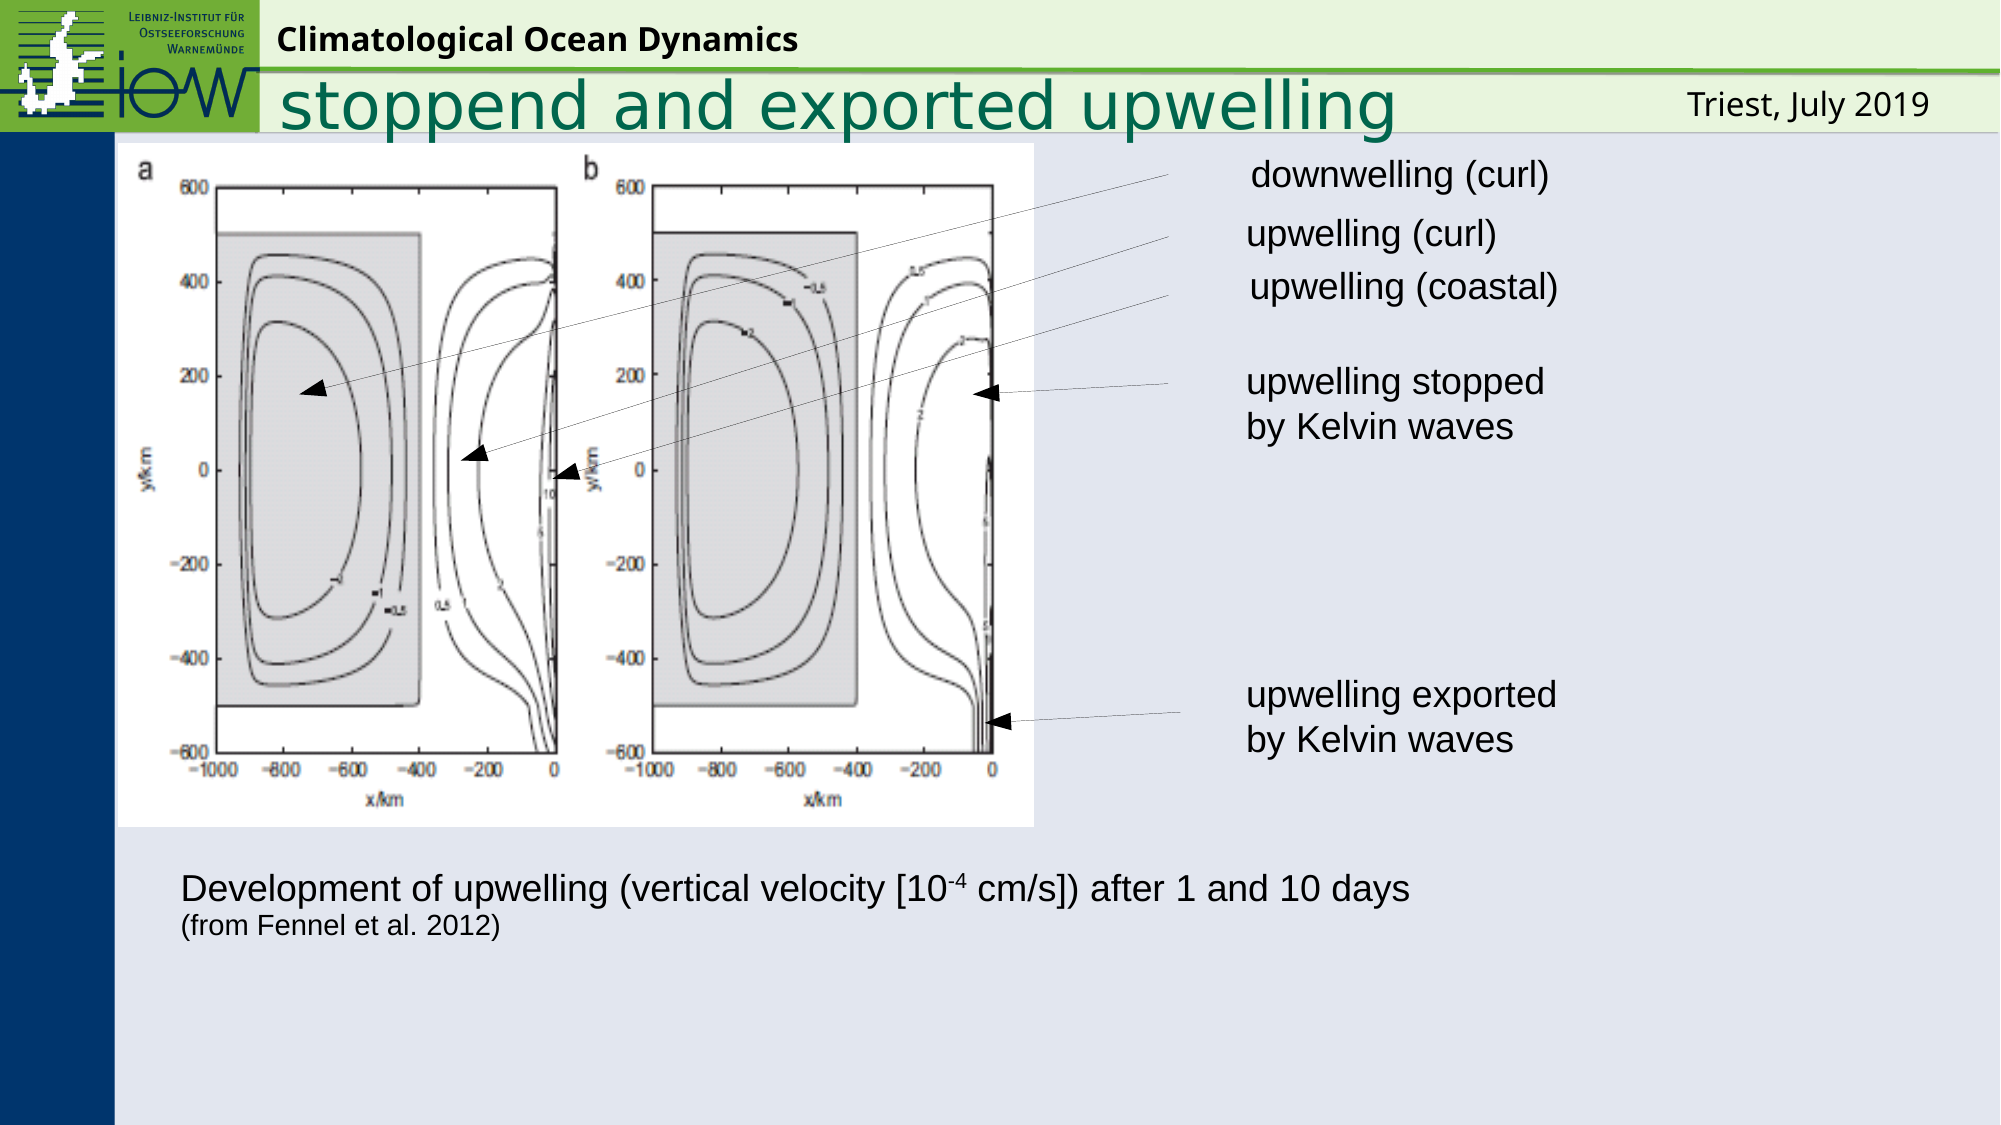

stoppend and exported upwelling
downwelling (curl)
upwelling (curl)
upwelling (coastal)
upwelling stopped
by Kelvin waves
upwelling exported
by Kelvin waves
Development of upwelling (vertical velocity [10-4 cm/s]) after 1 and 10 days
(from Fennel et al. 2012)